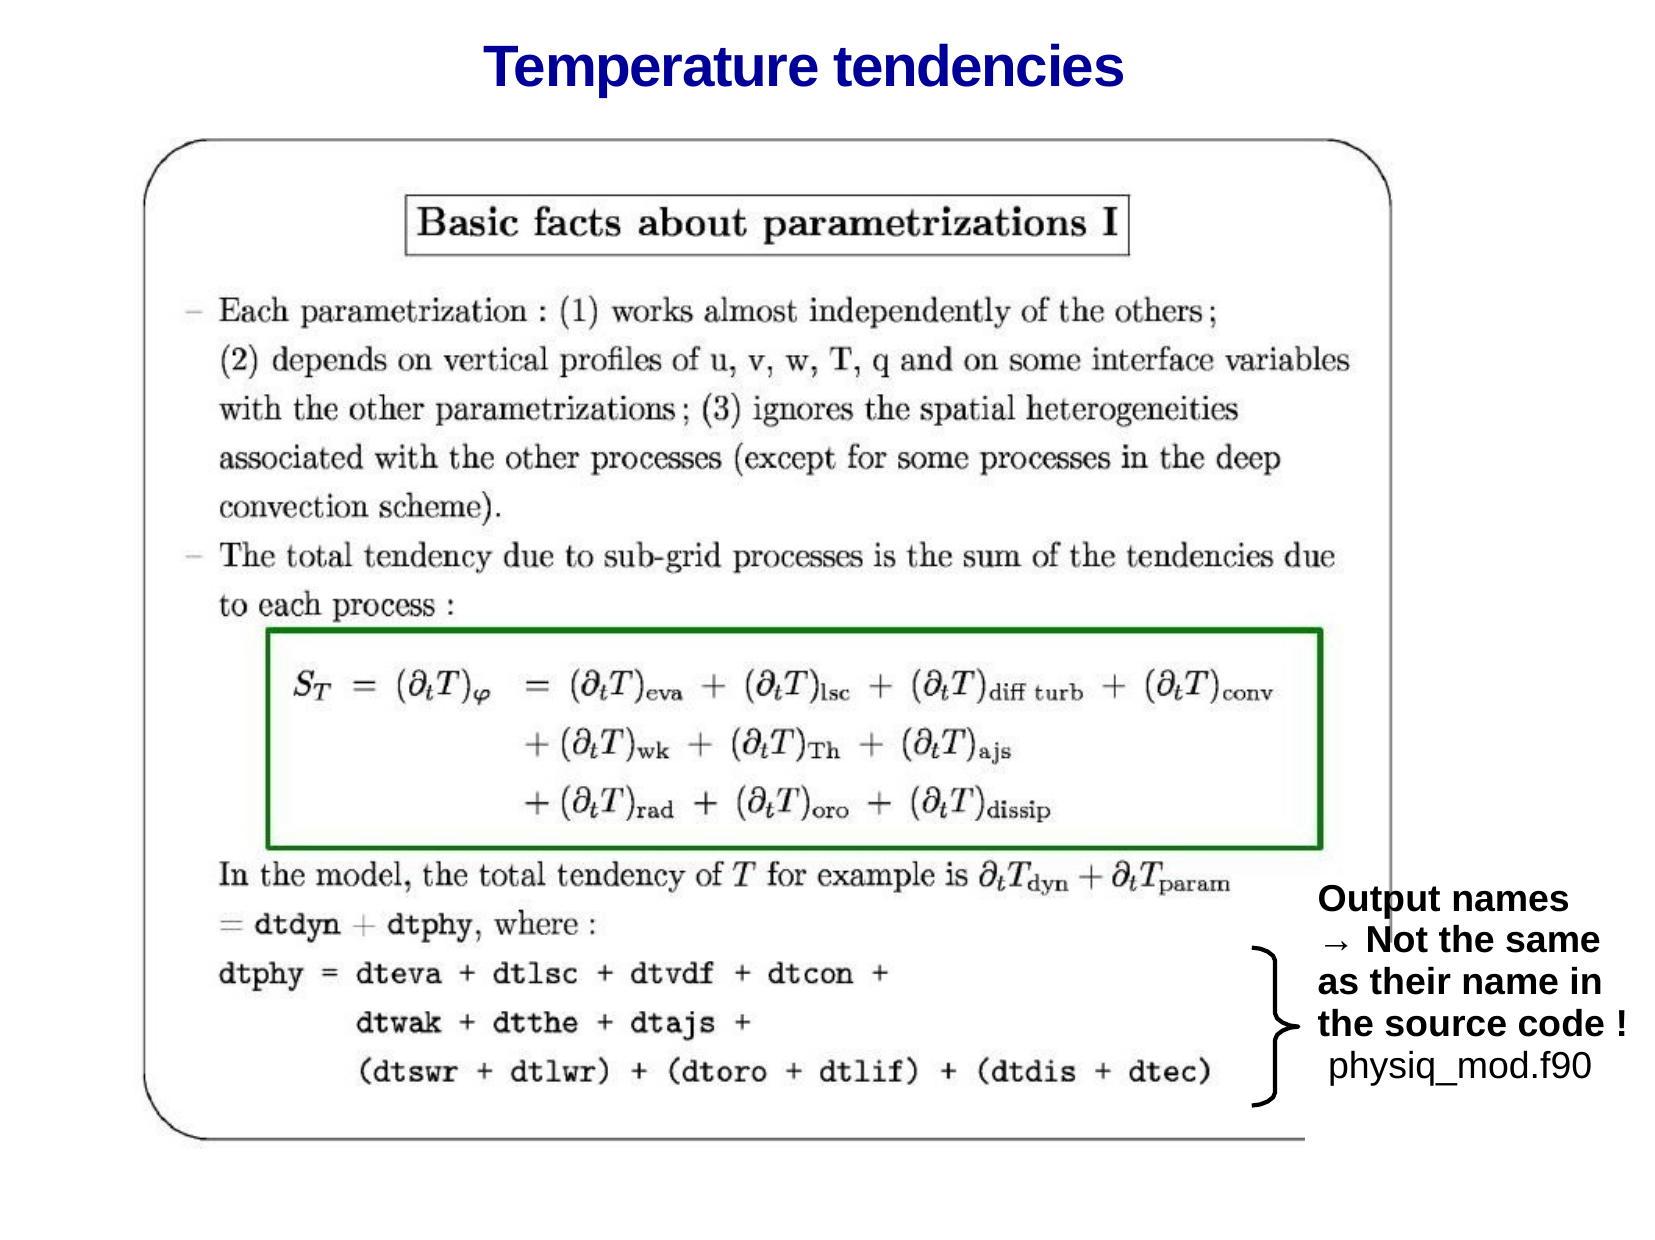

Temperature tendencies
Output names
→ Not the same as their name in the source code ! physiq_mod.f90